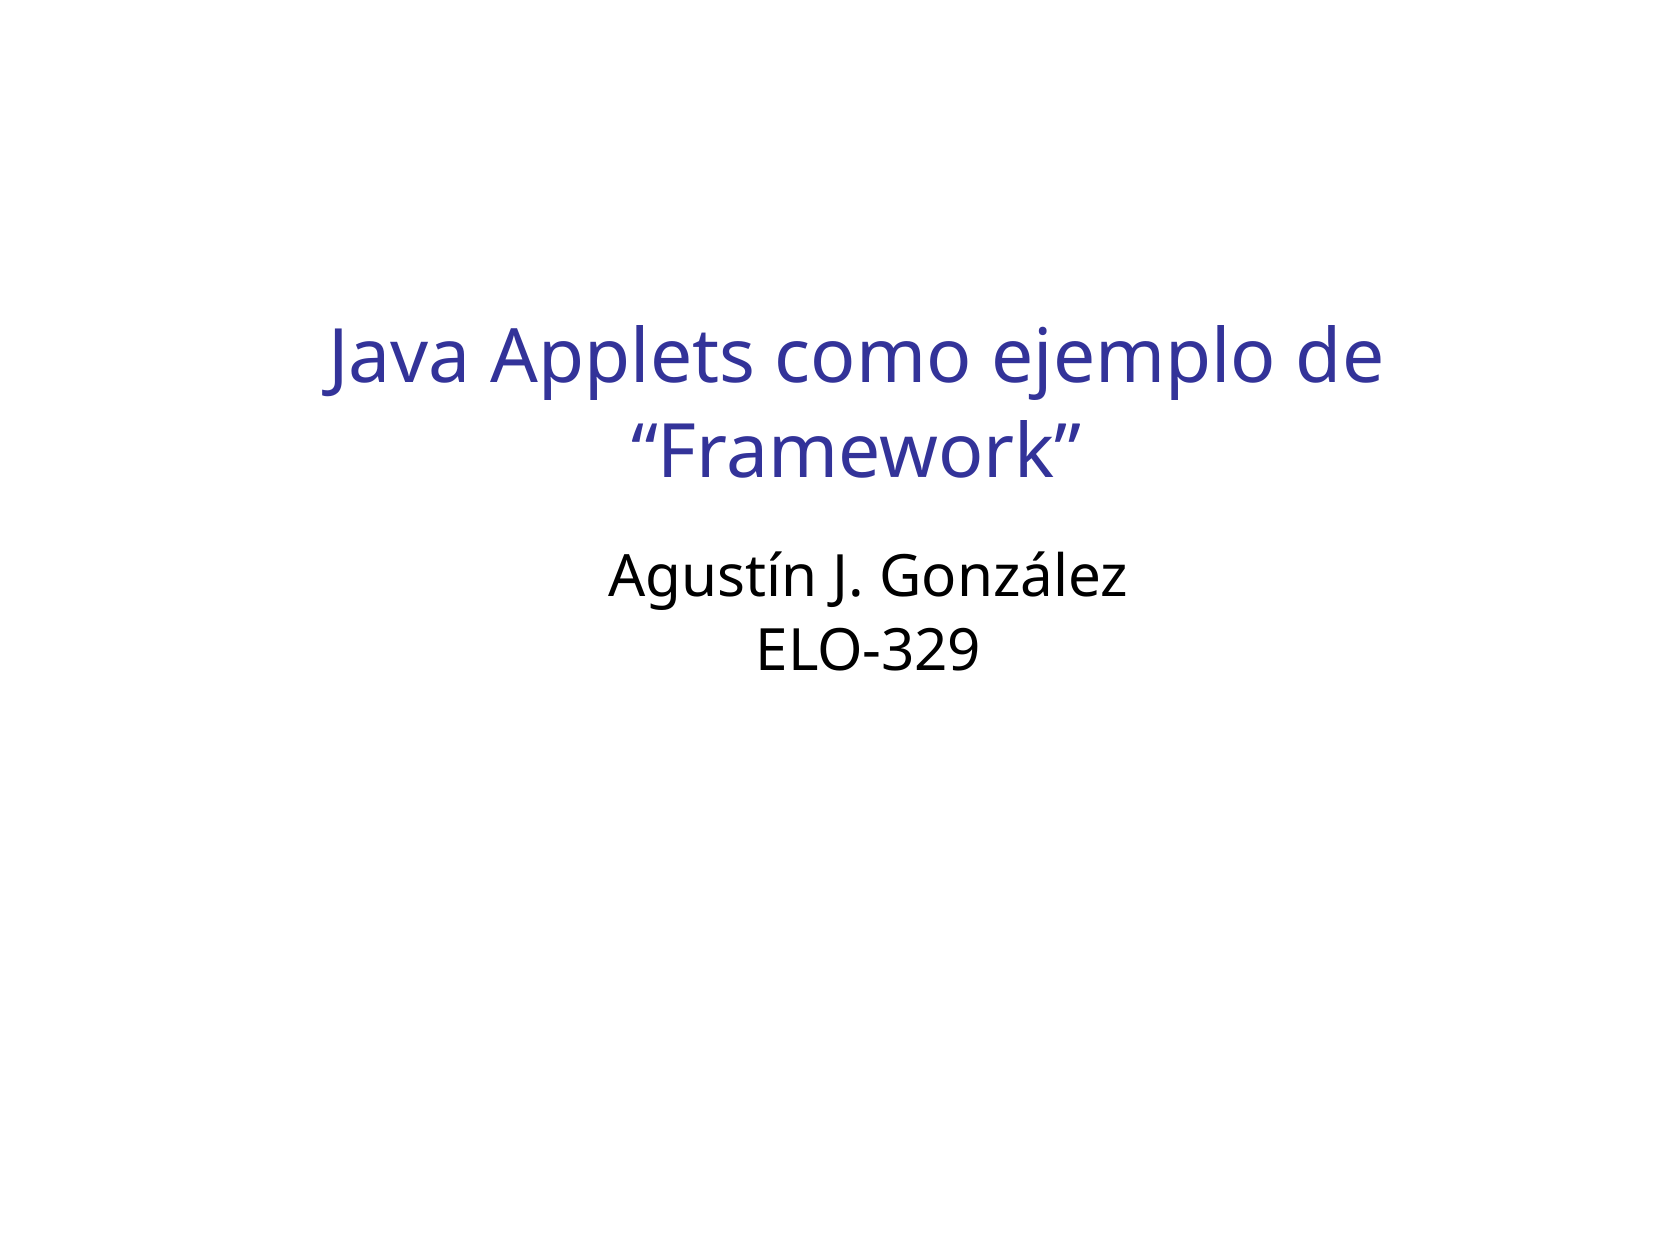

# Java Applets como ejemplo de “Framework”
Agustín J. González
ELO-329